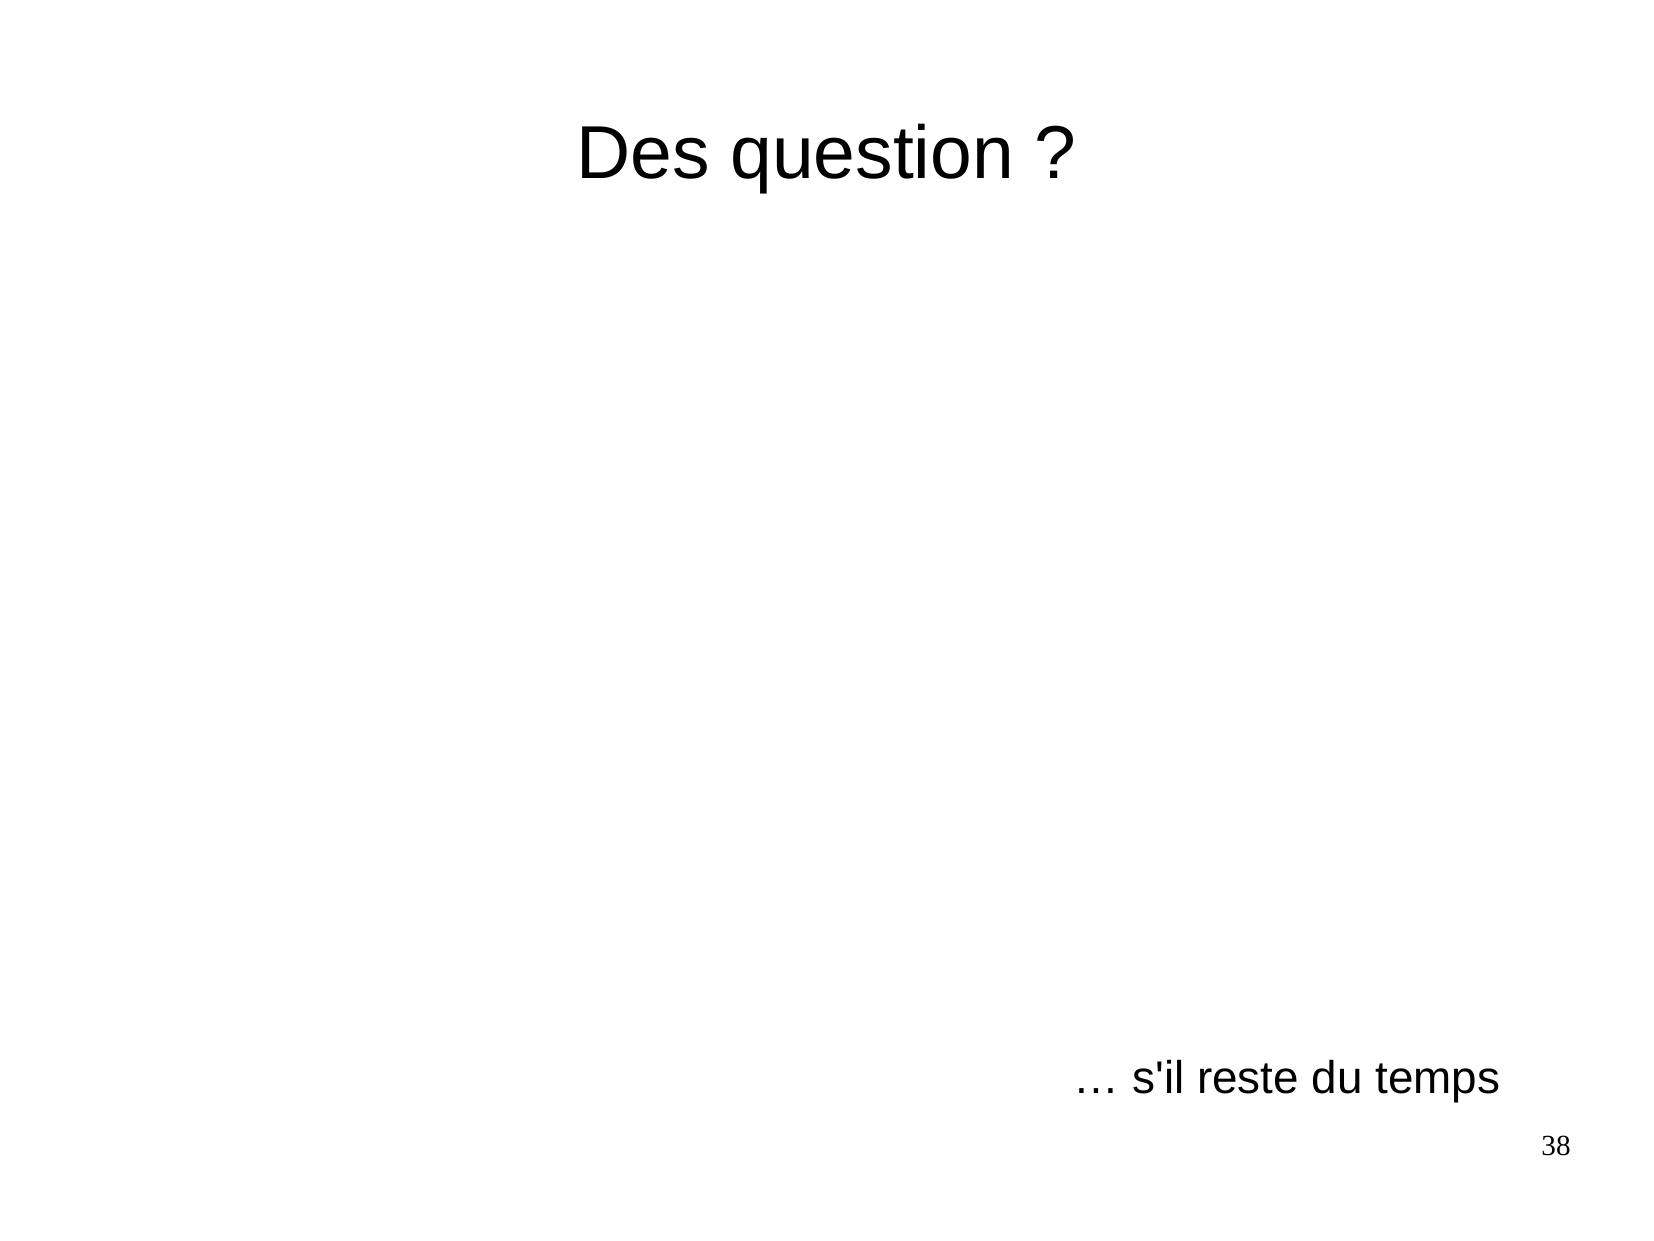

# Des question ?
… s'il reste du temps
38